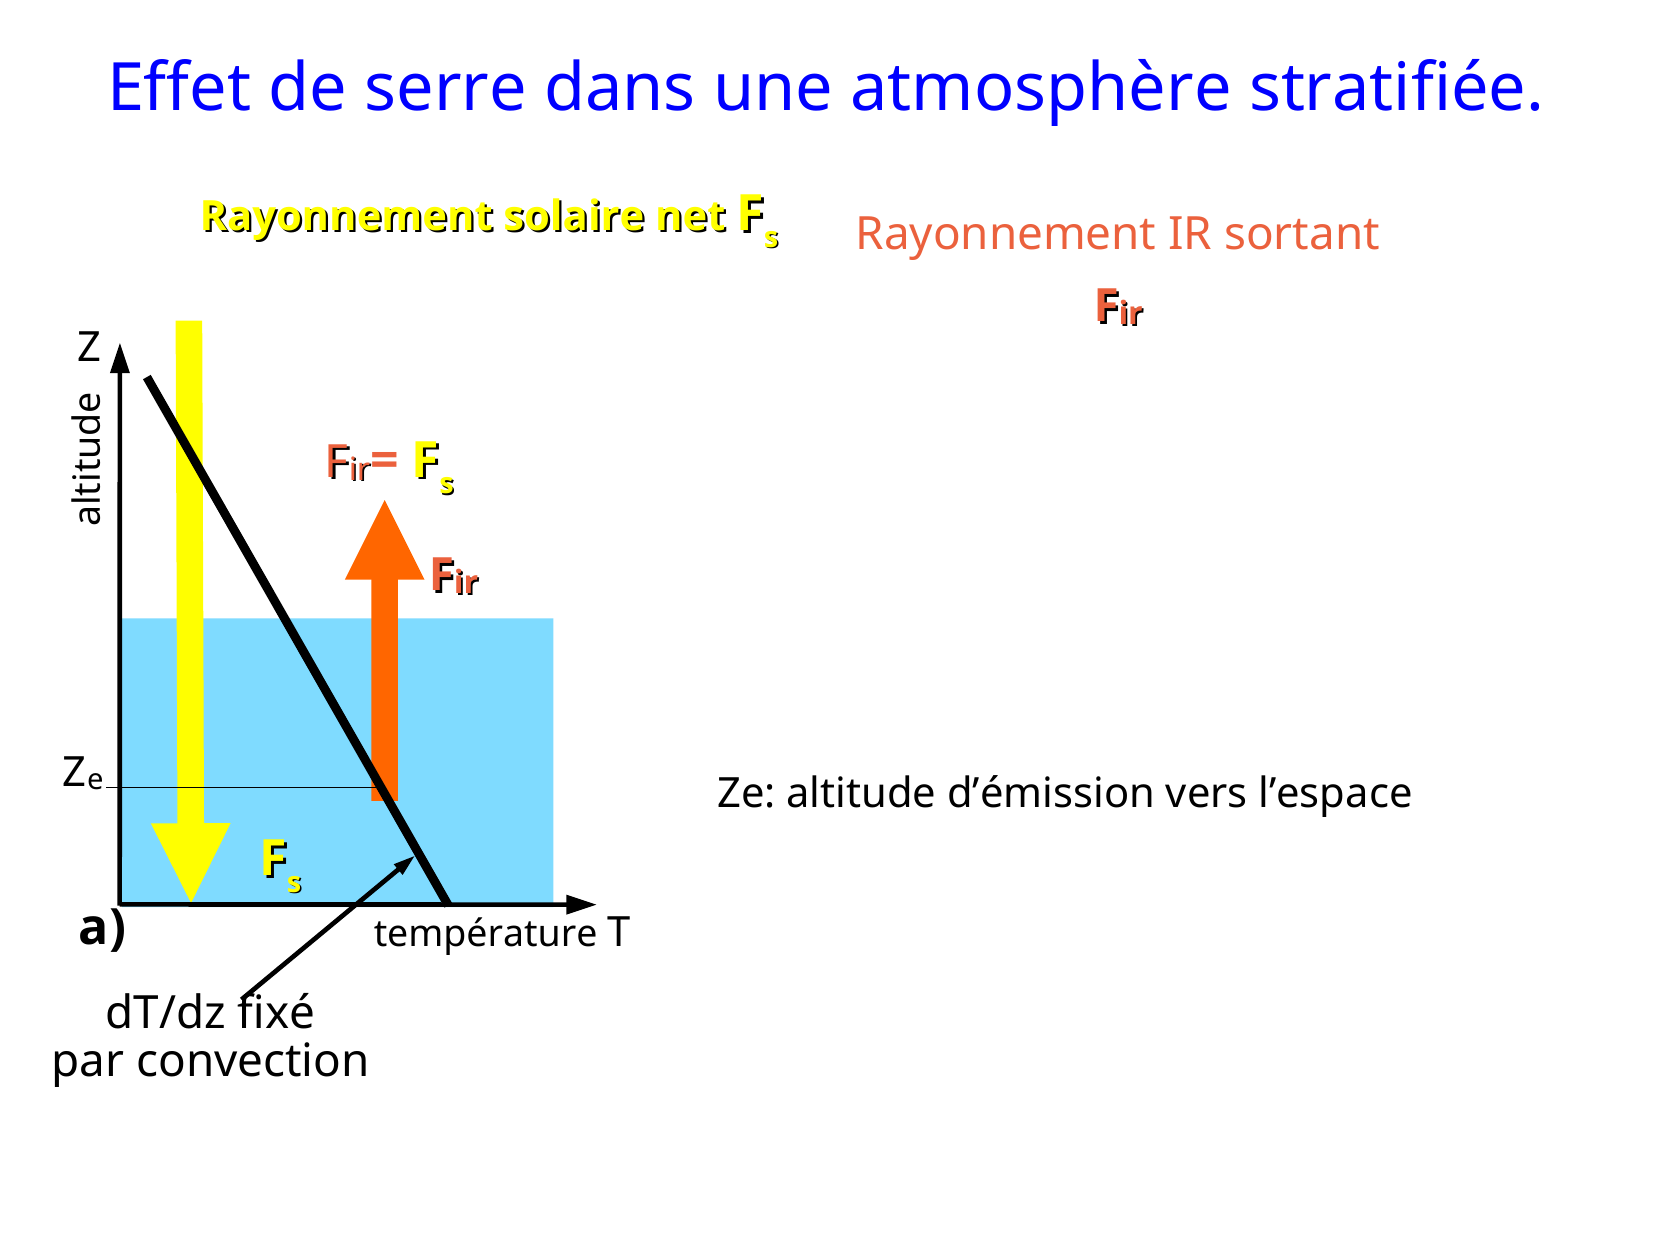

Effet de serre dans une atmosphère stratifiée.
Rayonnement solaire net Fs
Rayonnement IR sortant Fir
Z
Fir= Fs
altitude
Fir
Ze
Ze: altitude d’émission vers l’espace
Fs
a)
température T
dT/dz fixé
par convection